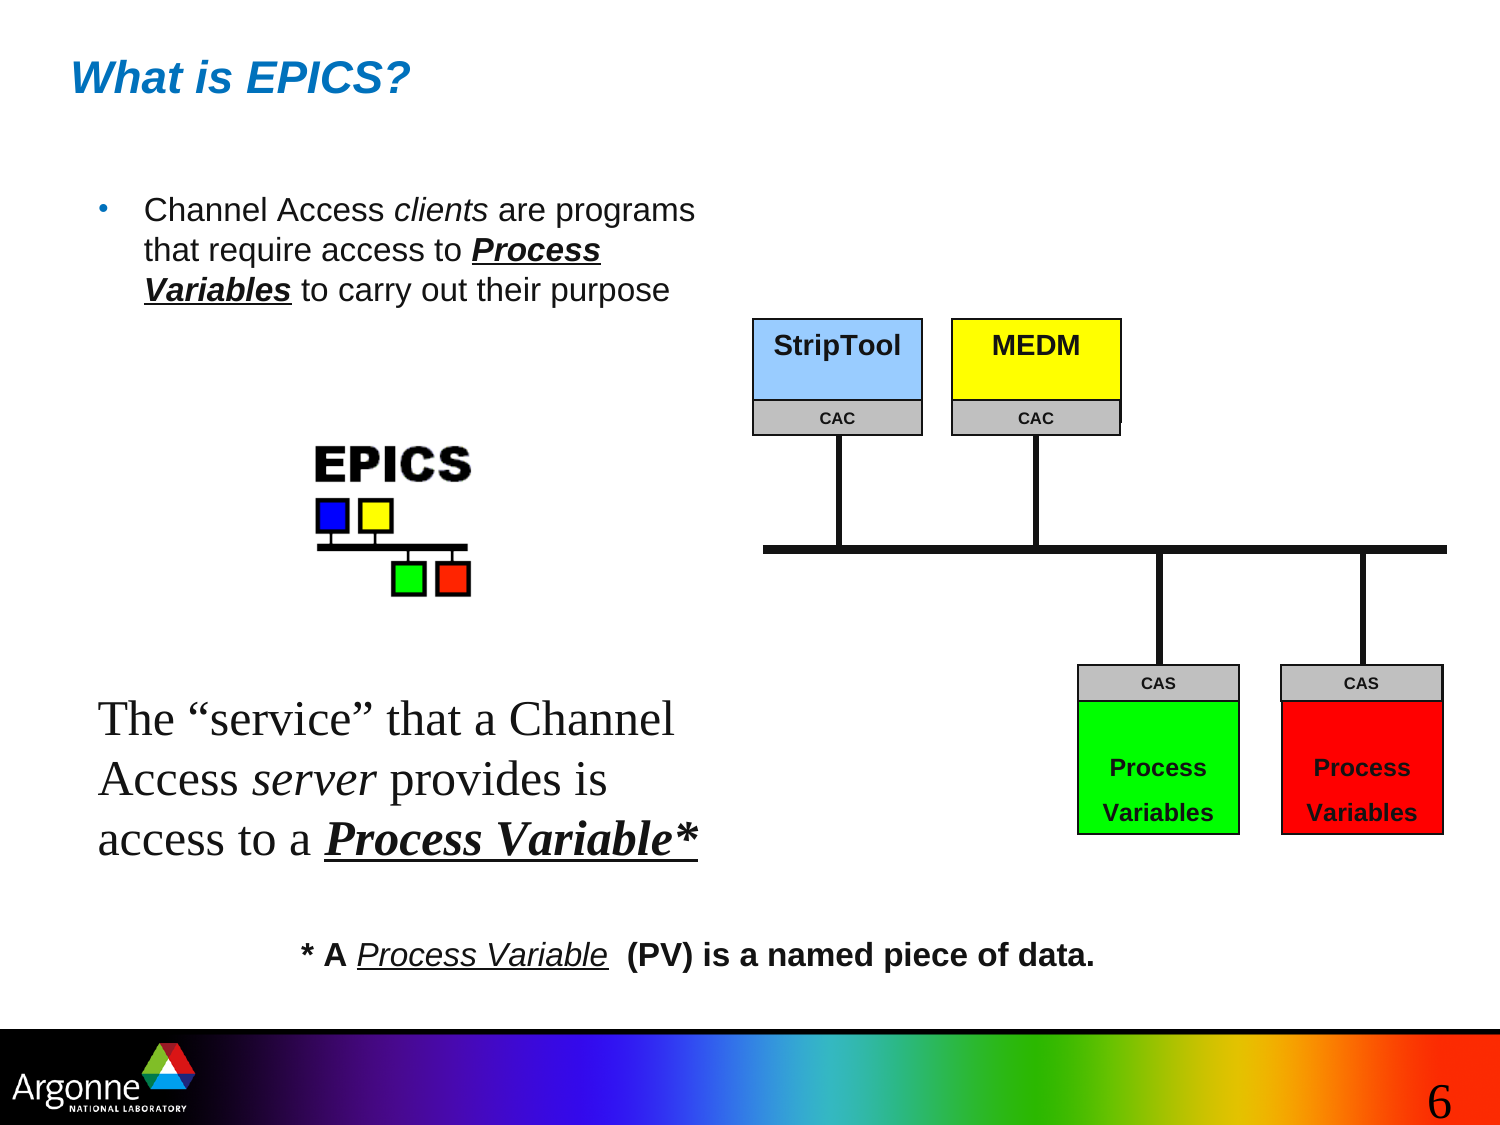

# What is EPICS?
Channel Access clients are programs that require access to Process Variables to carry out their purpose
StripTool
MEDM
CAC
CAC
Process
Variables
Process
Variables
CAS
CAS
The “service” that a Channel Access server provides is access to a Process Variable*
* A Process Variable (PV) is a named piece of data.
6